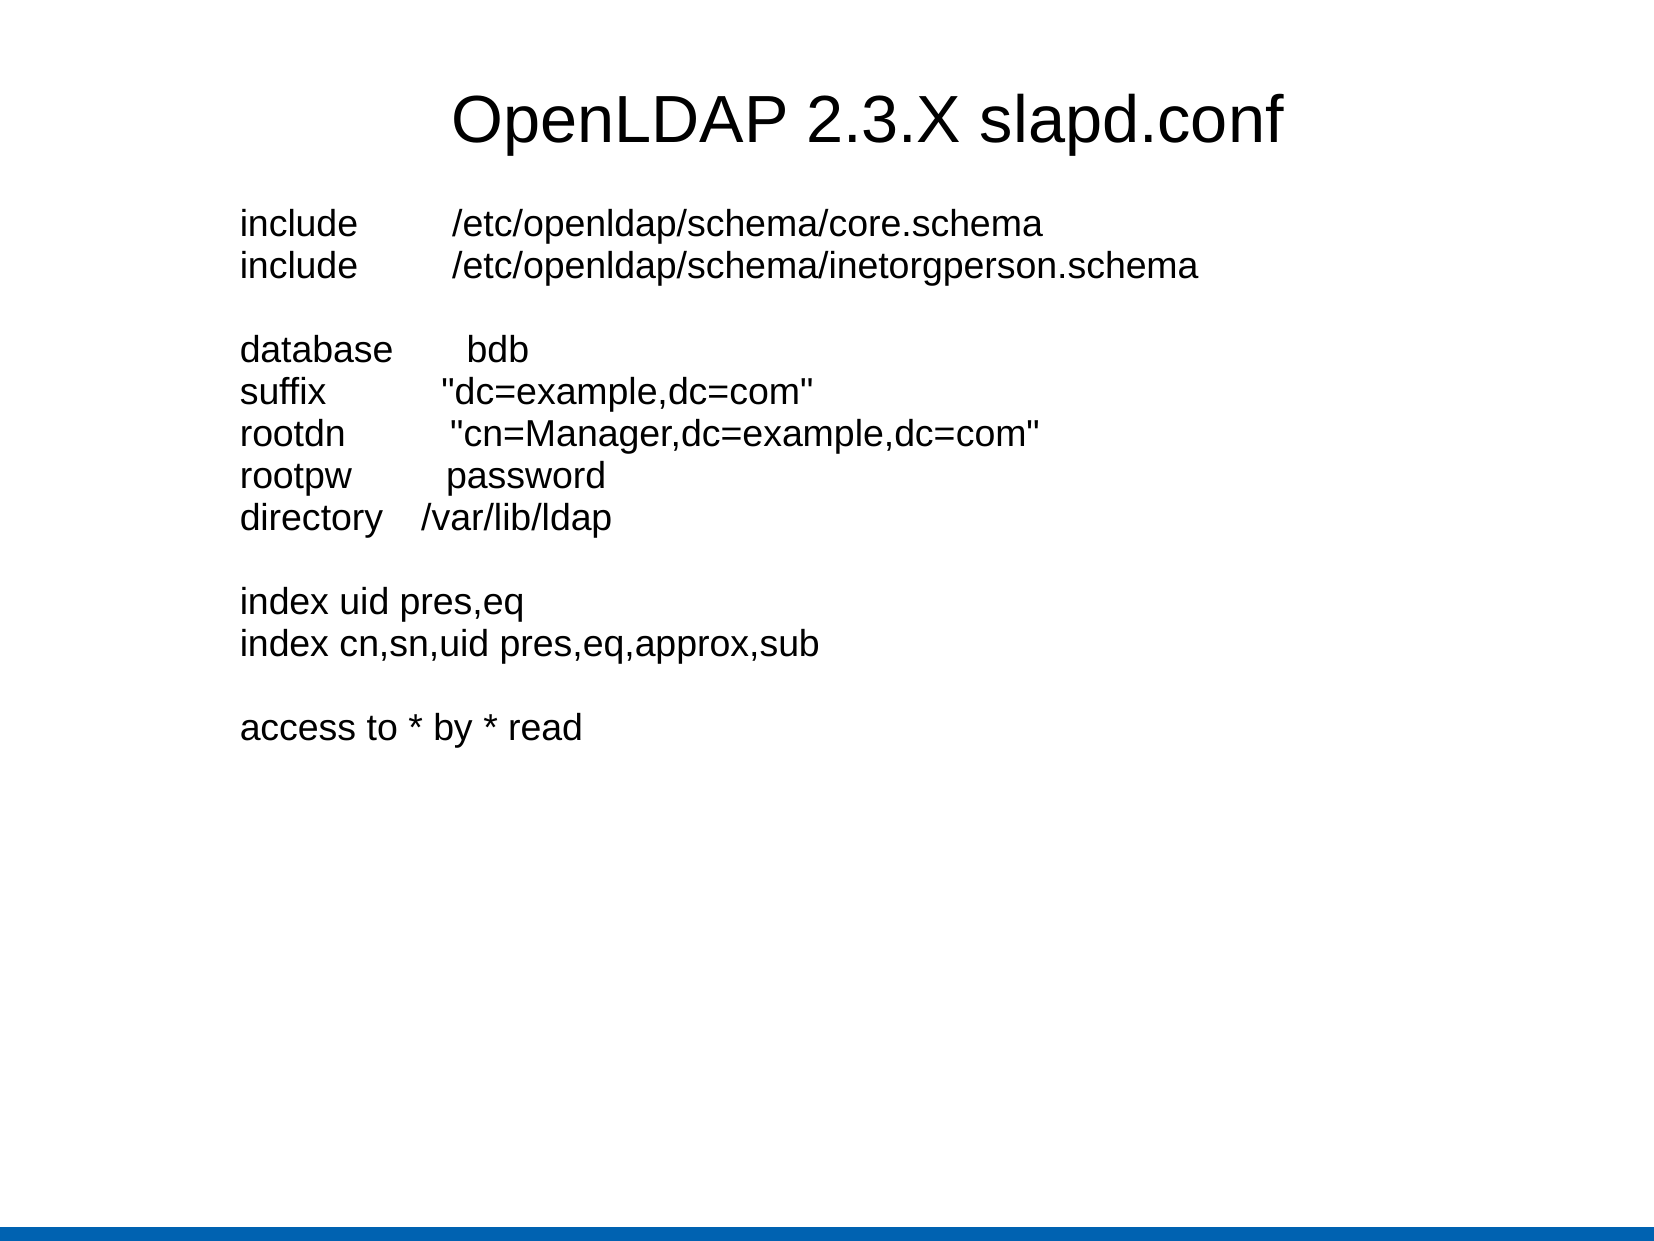

OpenLDAP 2.3.X slapd.conf
include /etc/openldap/schema/core.schema
include /etc/openldap/schema/inetorgperson.schema
database bdb
suffix "dc=example,dc=com"
rootdn "cn=Manager,dc=example,dc=com"
rootpw password
directory	 /var/lib/ldap
index uid pres,eq
index cn,sn,uid pres,eq,approx,sub
access to * by * read